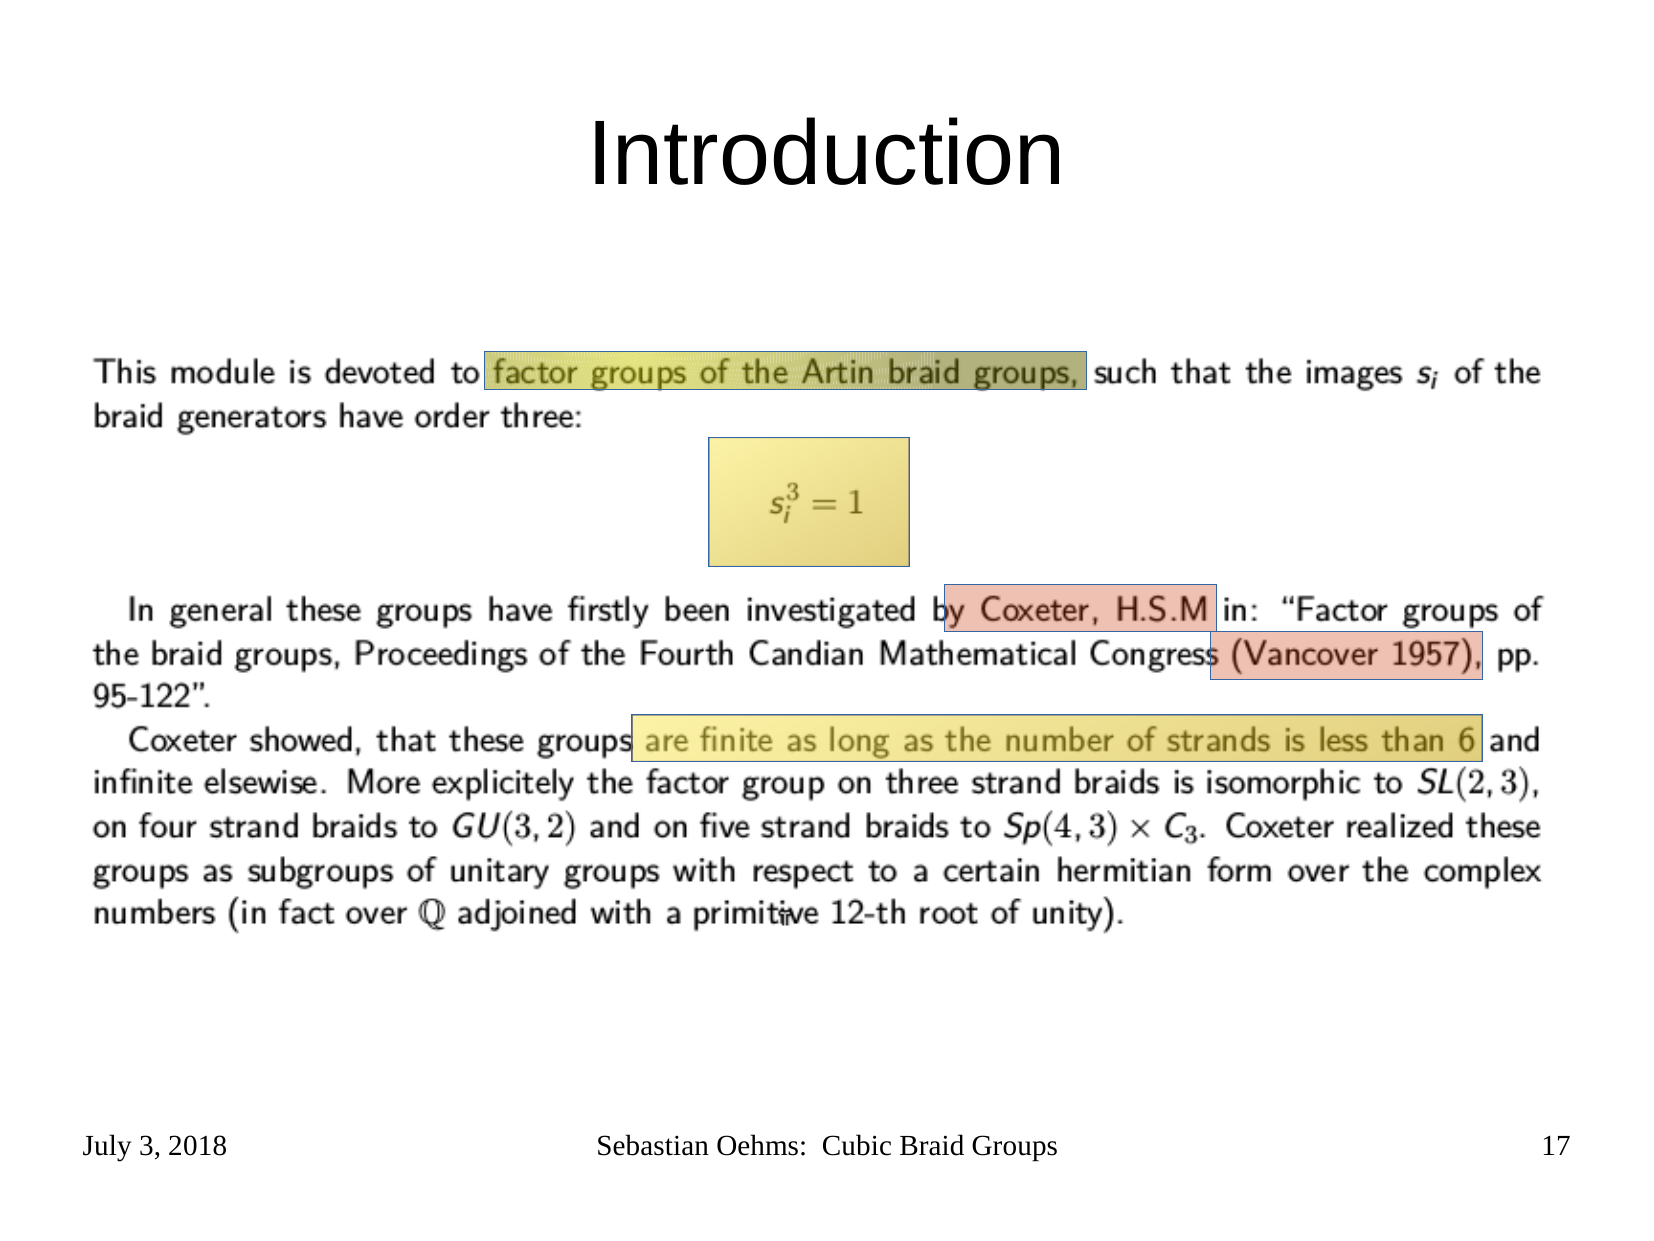

# Introduction
July 3, 2018
Sebastian Oehms: Cubic Braid Groups
17